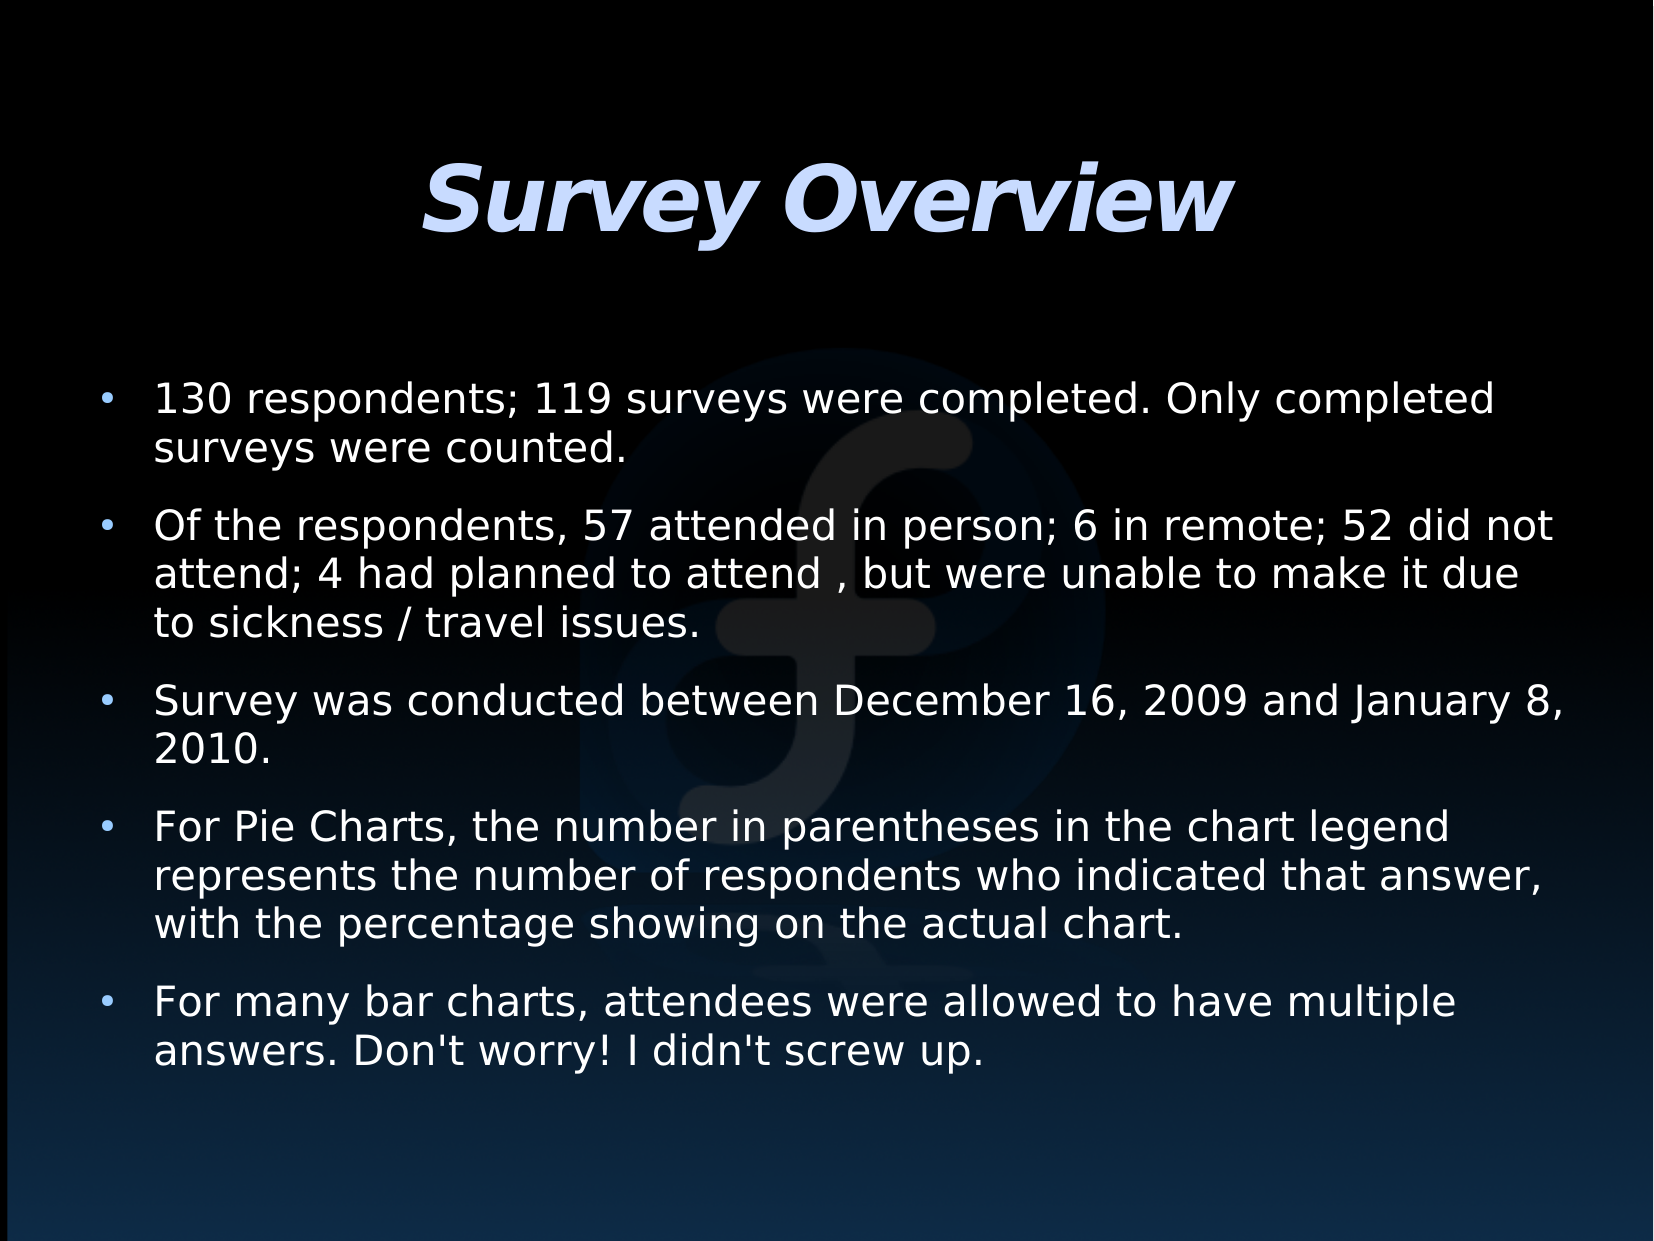

# Survey Overview
130 respondents; 119 surveys were completed. Only completed surveys were counted.
Of the respondents, 57 attended in person; 6 in remote; 52 did not attend; 4 had planned to attend , but were unable to make it due to sickness / travel issues.
Survey was conducted between December 16, 2009 and January 8, 2010.
For Pie Charts, the number in parentheses in the chart legend represents the number of respondents who indicated that answer, with the percentage showing on the actual chart.
For many bar charts, attendees were allowed to have multiple answers. Don't worry! I didn't screw up.